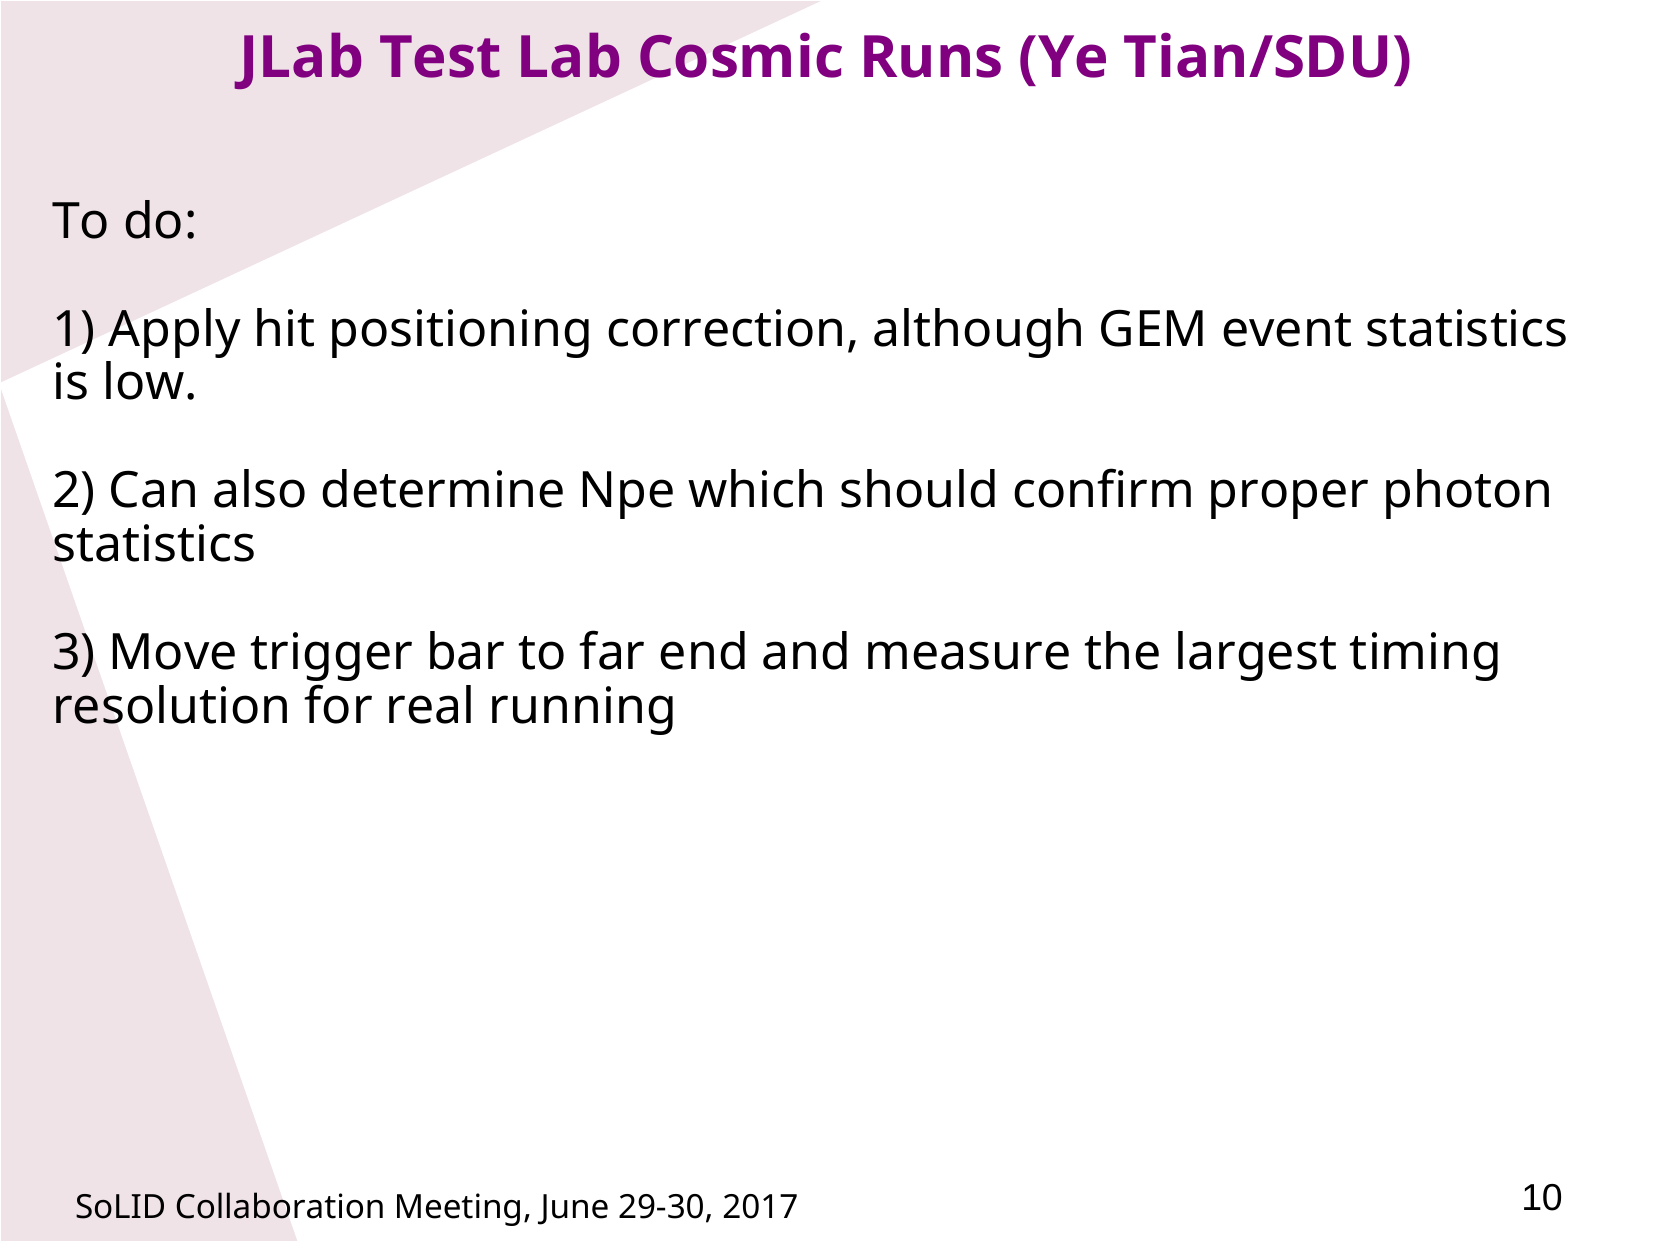

# JLab Test Lab Cosmic Runs (Ye Tian/SDU)
To do:
1) Apply hit positioning correction, although GEM event statistics is low.
2) Can also determine Npe which should confirm proper photon statistics
3) Move trigger bar to far end and measure the largest timing resolution for real running
10